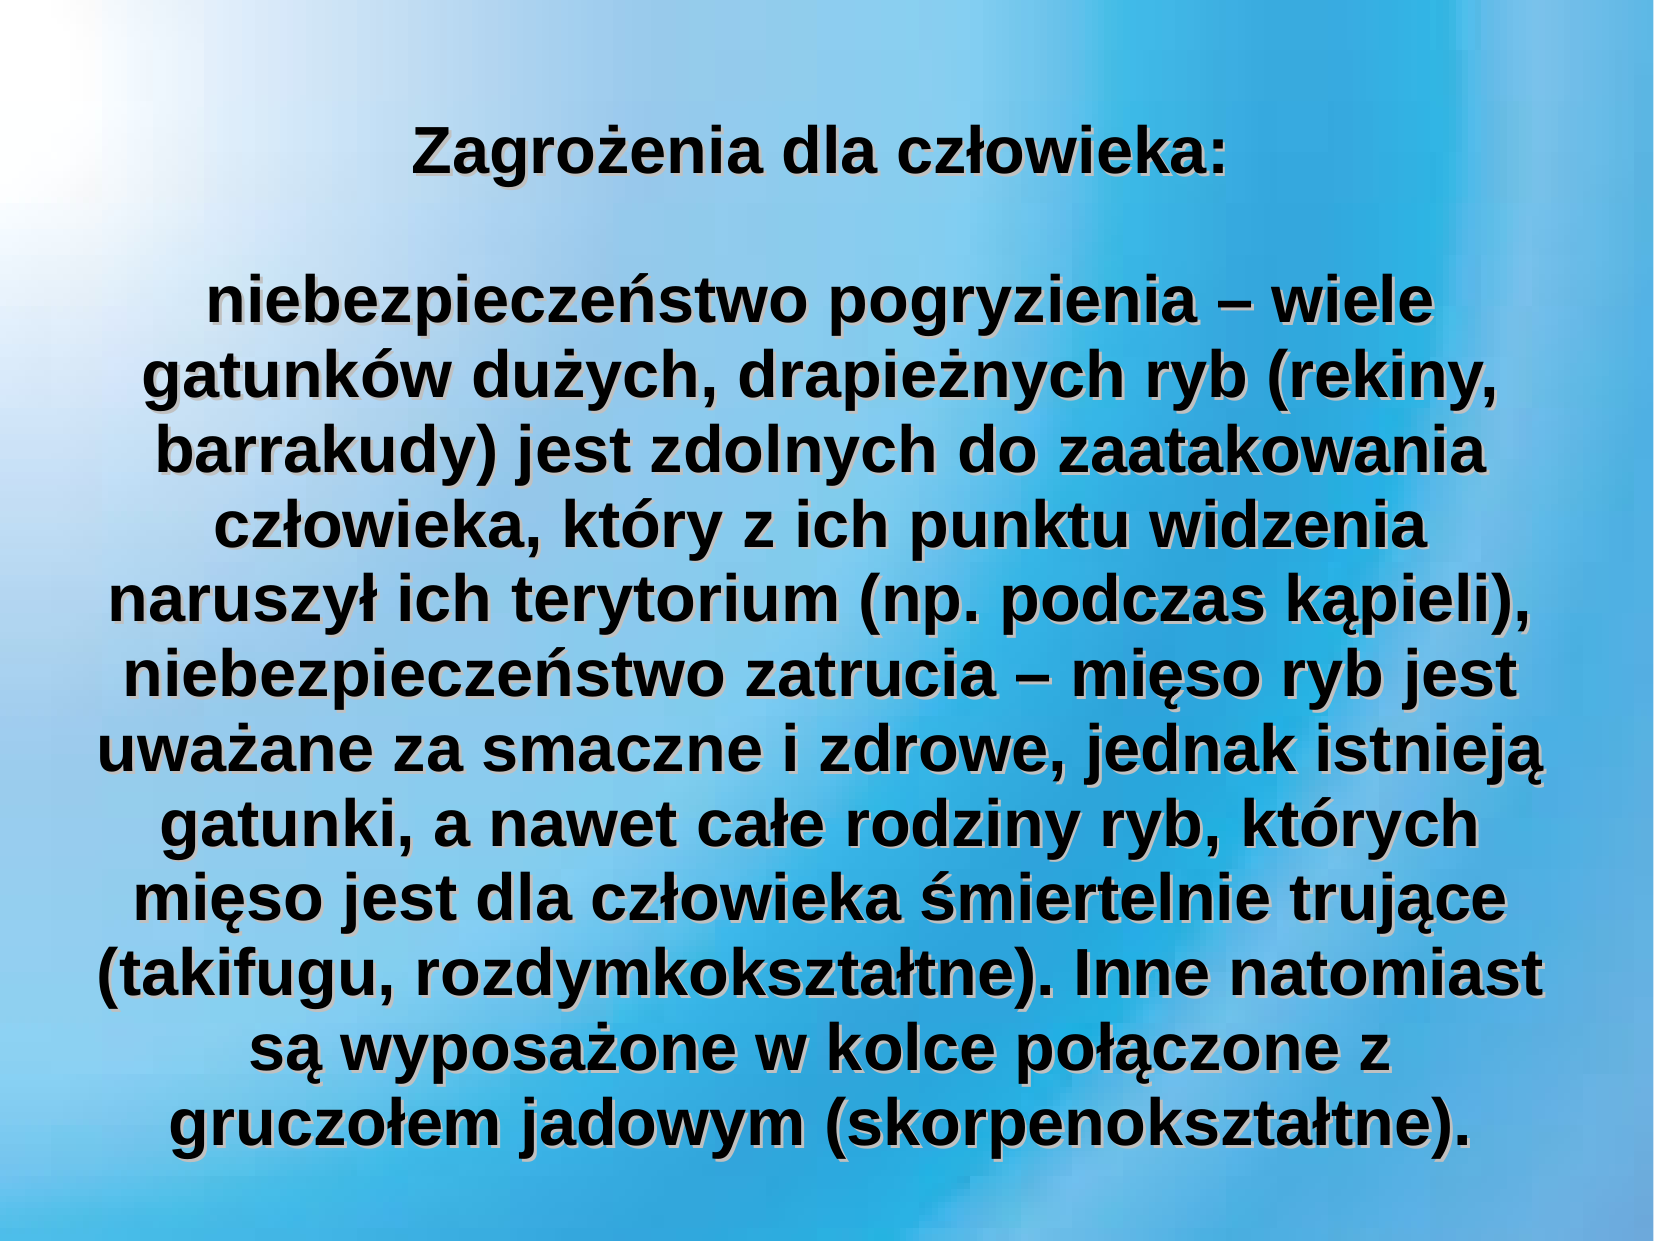

# Zagrożenia dla człowieka: niebezpieczeństwo pogryzienia – wiele gatunków dużych, drapieżnych ryb (rekiny, barrakudy) jest zdolnych do zaatakowania człowieka, który z ich punktu widzenia naruszył ich terytorium (np. podczas kąpieli), niebezpieczeństwo zatrucia – mięso ryb jest uważane za smaczne i zdrowe, jednak istnieją gatunki, a nawet całe rodziny ryb, których mięso jest dla człowieka śmiertelnie trujące (takifugu, rozdymkokształtne). Inne natomiast są wyposażone w kolce połączone z gruczołem jadowym (skorpenokształtne).